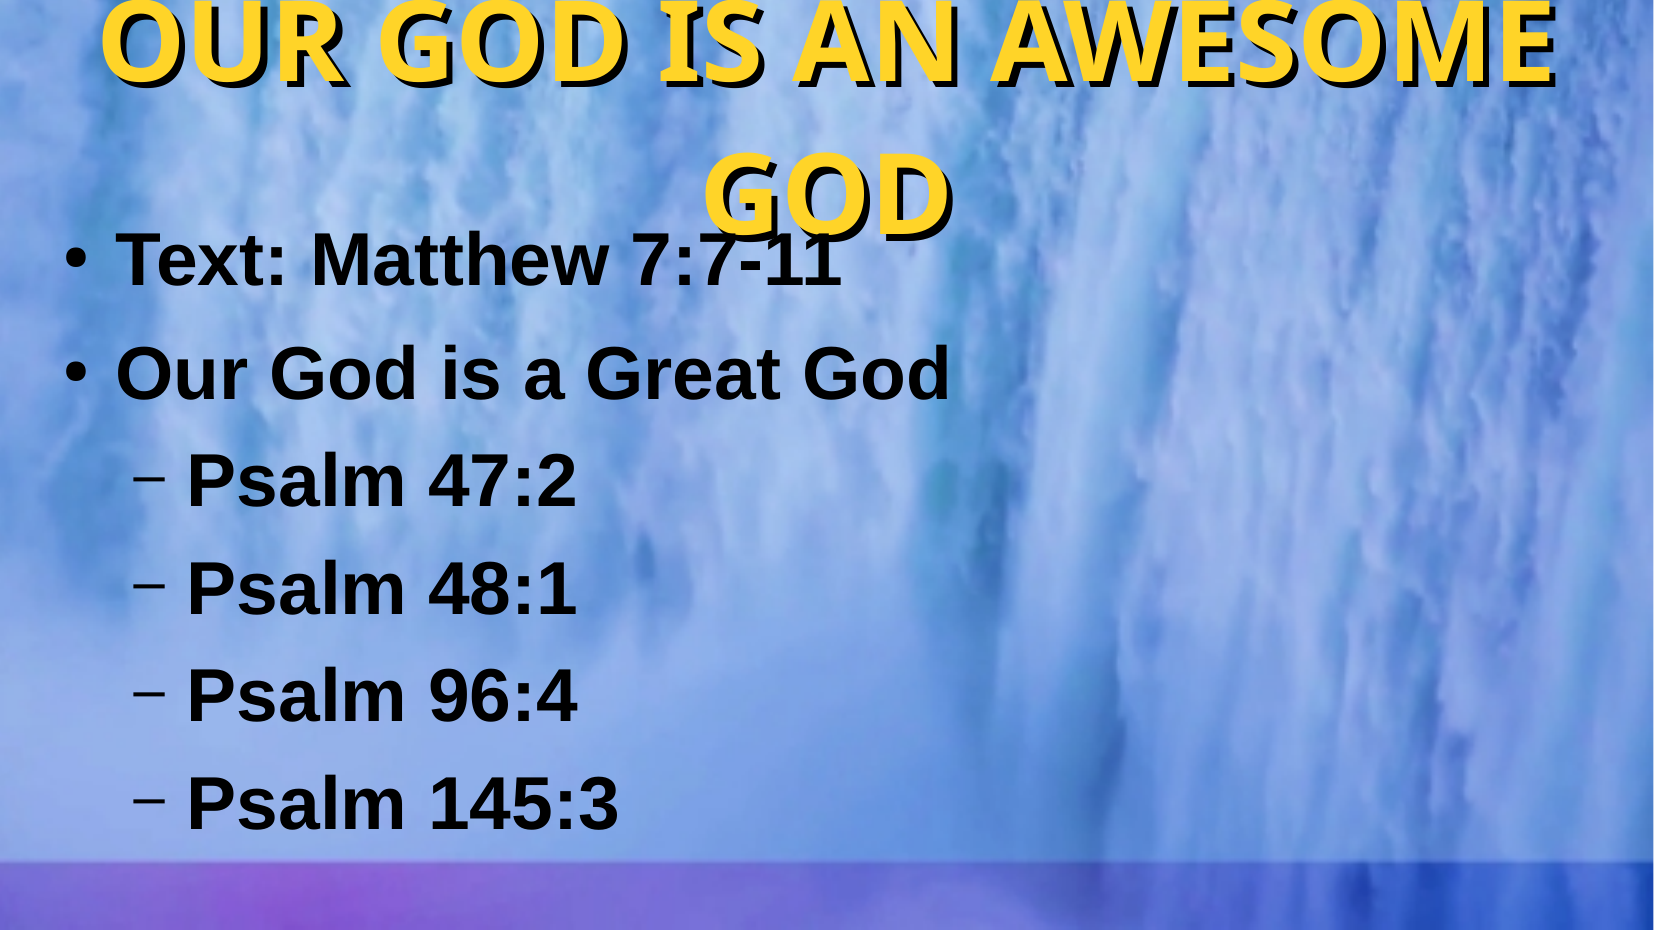

# OUR GOD IS AN AWESOME GOD
Text: Matthew 7:7-11
Our God is a Great God
Psalm 47:2
Psalm 48:1
Psalm 96:4
Psalm 145:3